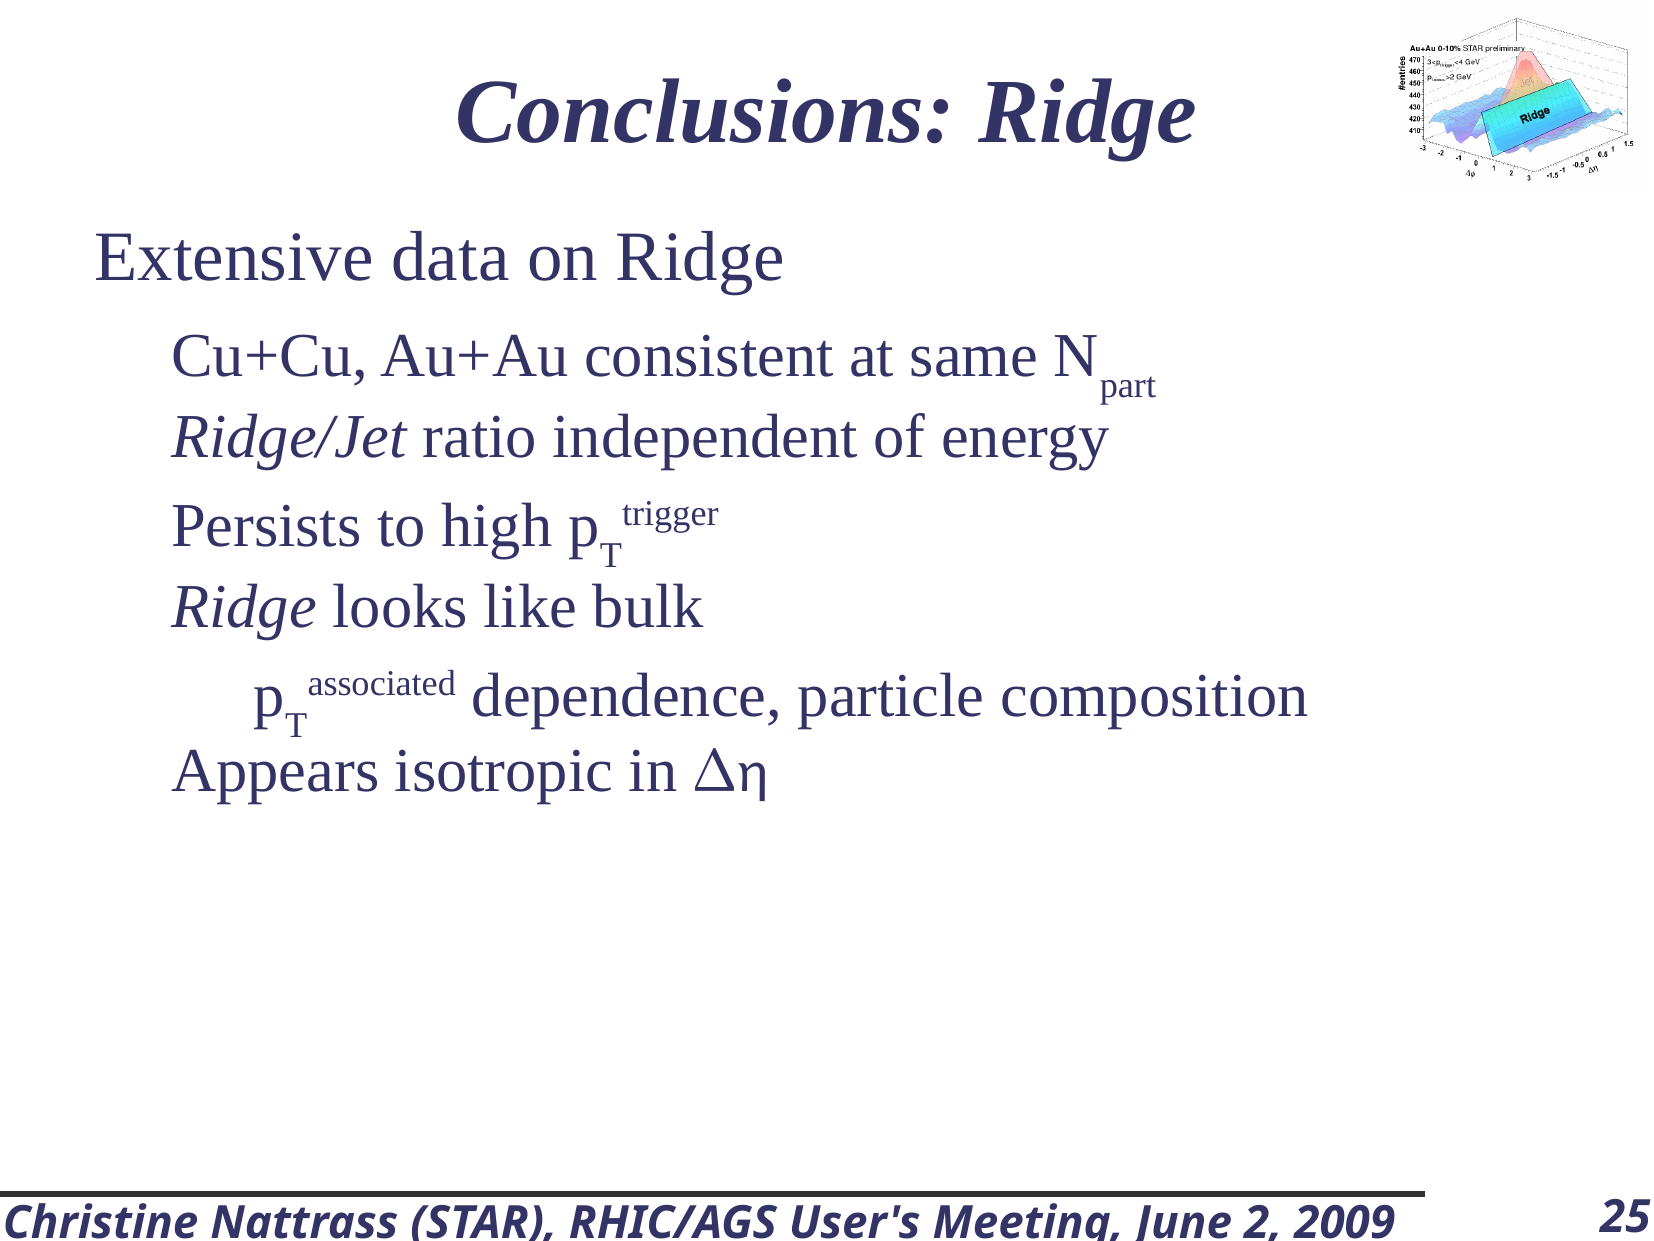

# Conclusions: Ridge
Extensive data on Ridge
Cu+Cu, Au+Au consistent at same Npart
Ridge/Jet ratio independent of energy
Persists to high pTtrigger
Ridge looks like bulk
pTassociated dependence, particle composition
Appears isotropic in 